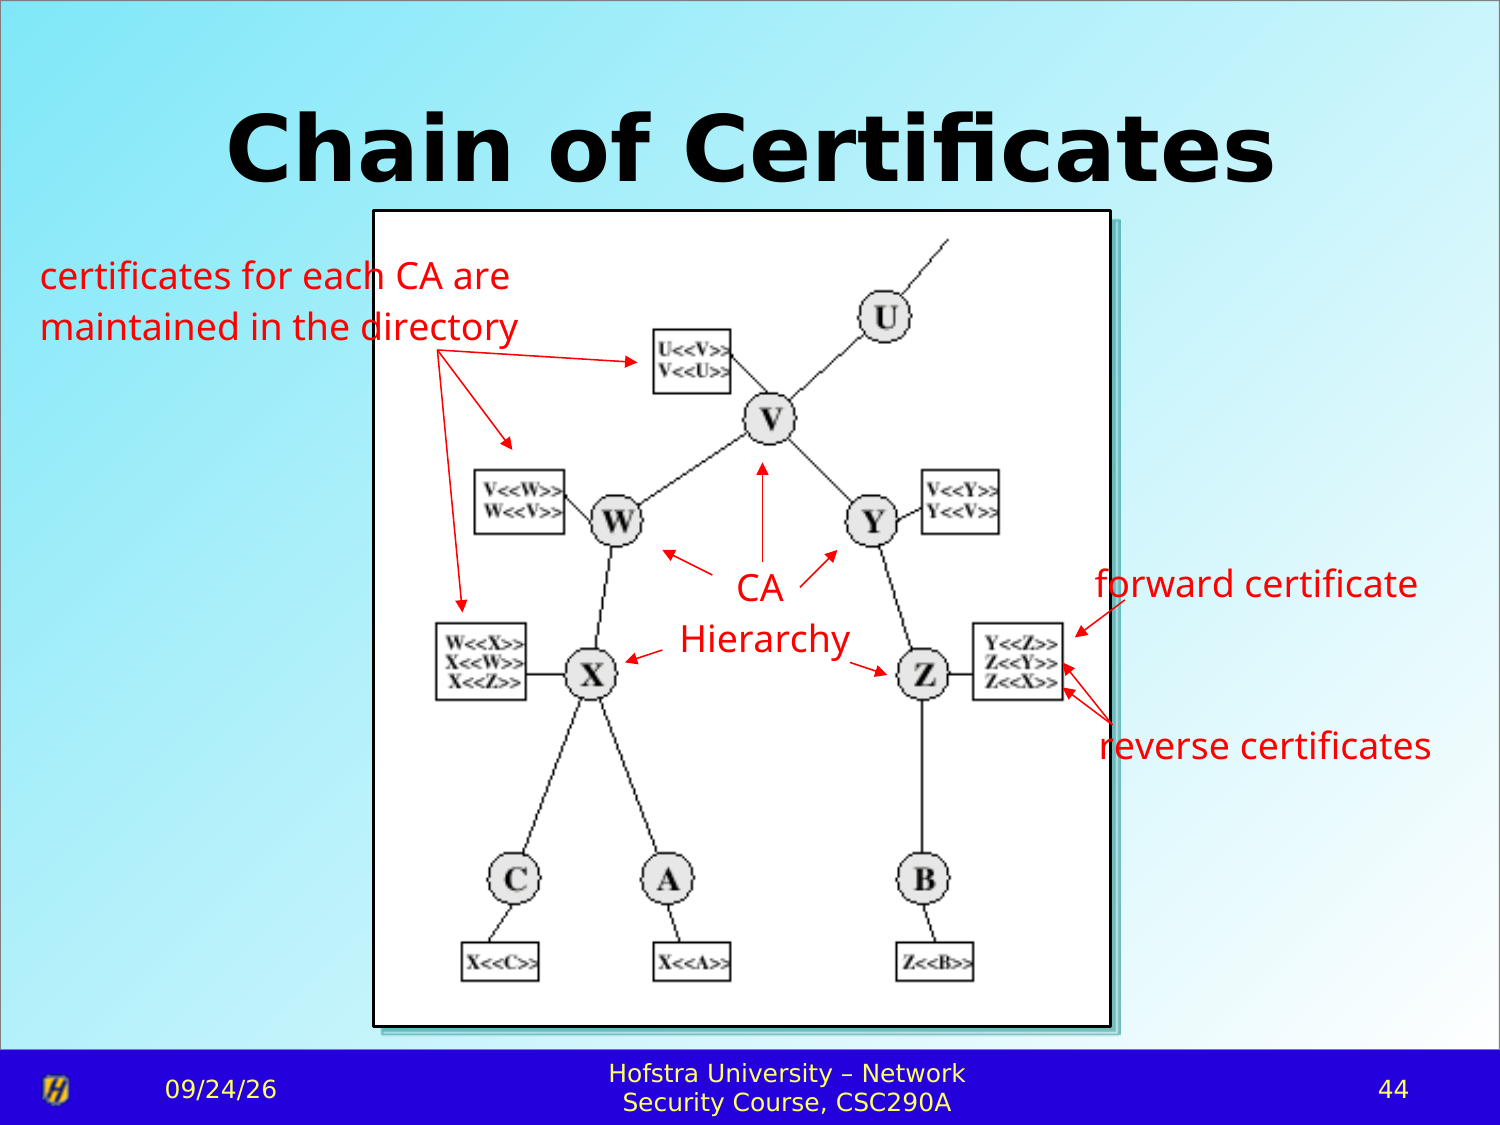

# Chain of Certificates
certificates for each CA are
maintained in the directory
forward certificate
CA
Hierarchy
reverse certificates
44